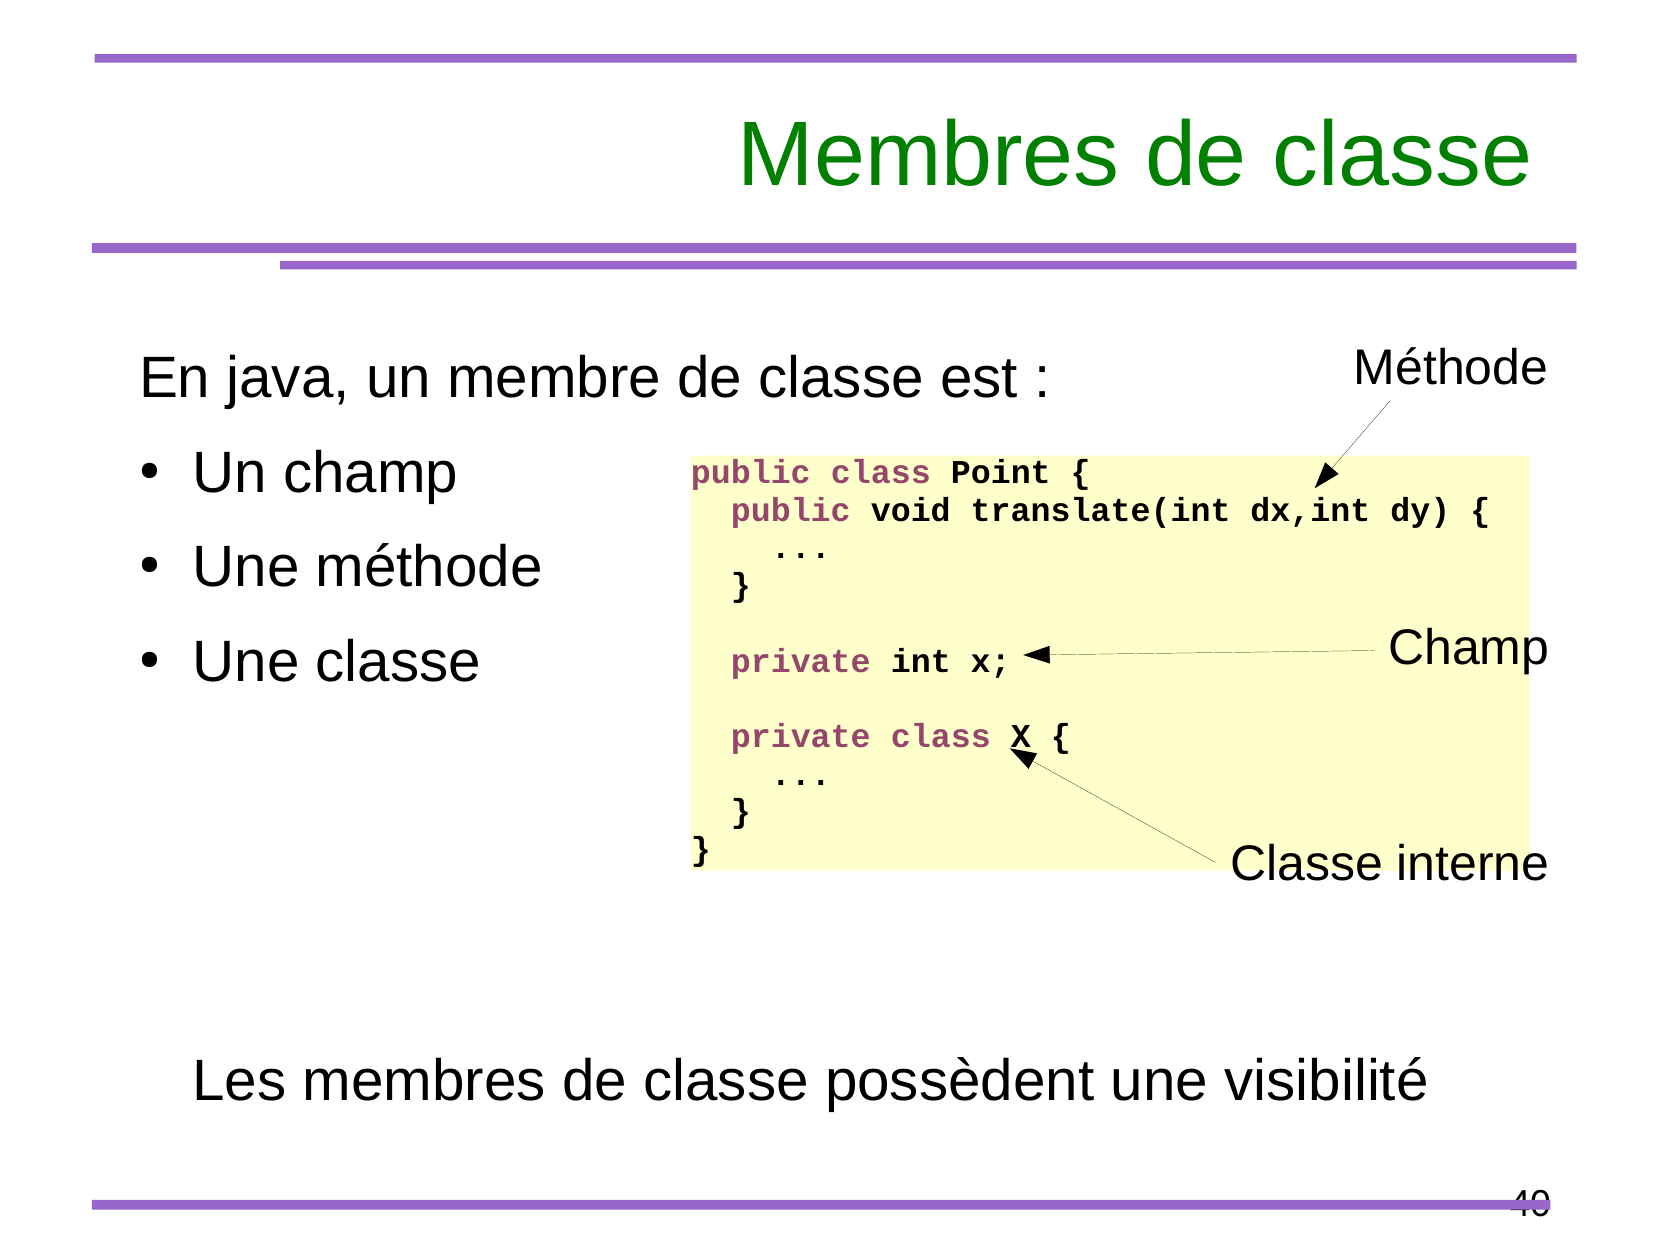

# Membres de classe
Méthode
En java, un membre de classe est :
Un champ
Une méthode
Une classe
Les membres de classe possèdent une visibilité
public class Point {
 public void translate(int dx,int dy) {
 ...
 }
 private int x;
 private class X {
 ...
 }
}
Champ
Classe interne